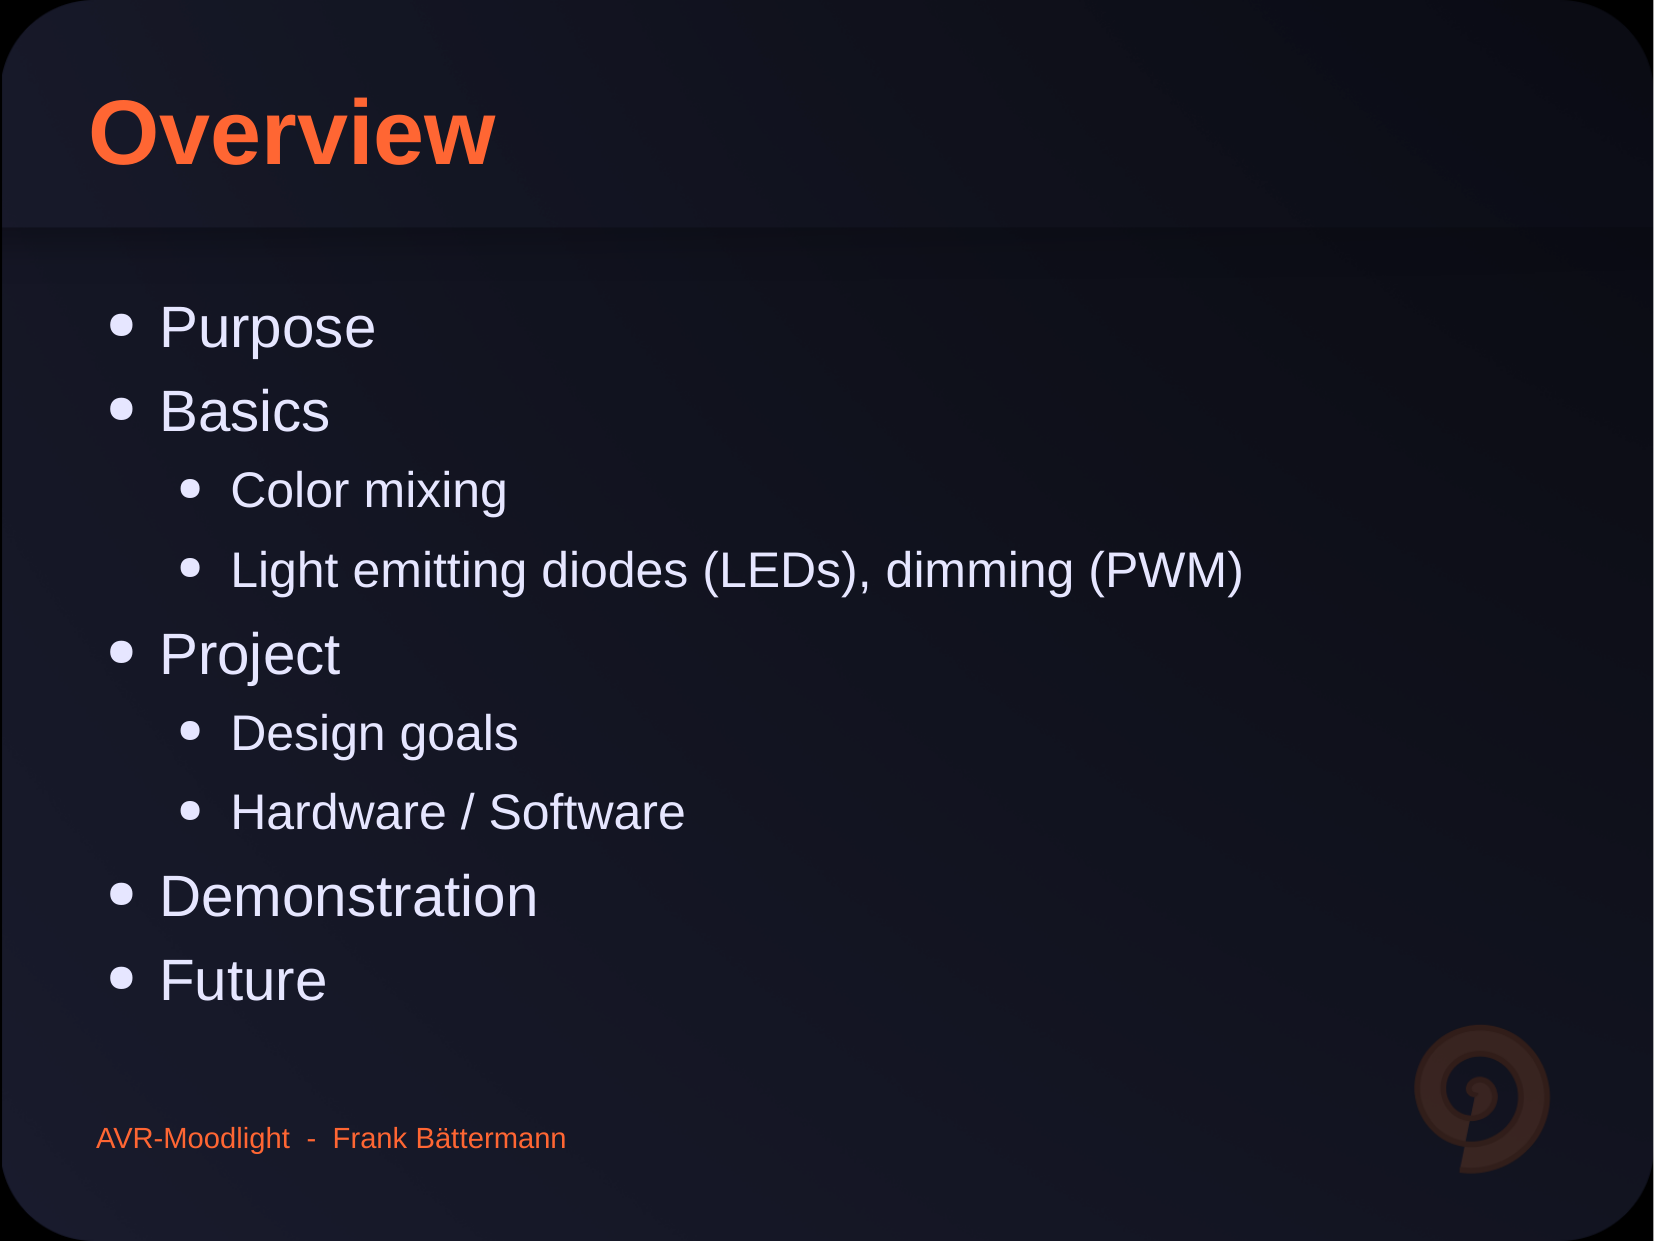

# Overview
Purpose
Basics
Color mixing
Light emitting diodes (LEDs), dimming (PWM)
Project
Design goals
Hardware / Software
Demonstration
Future
AVR-Moodlight - Frank Bättermann